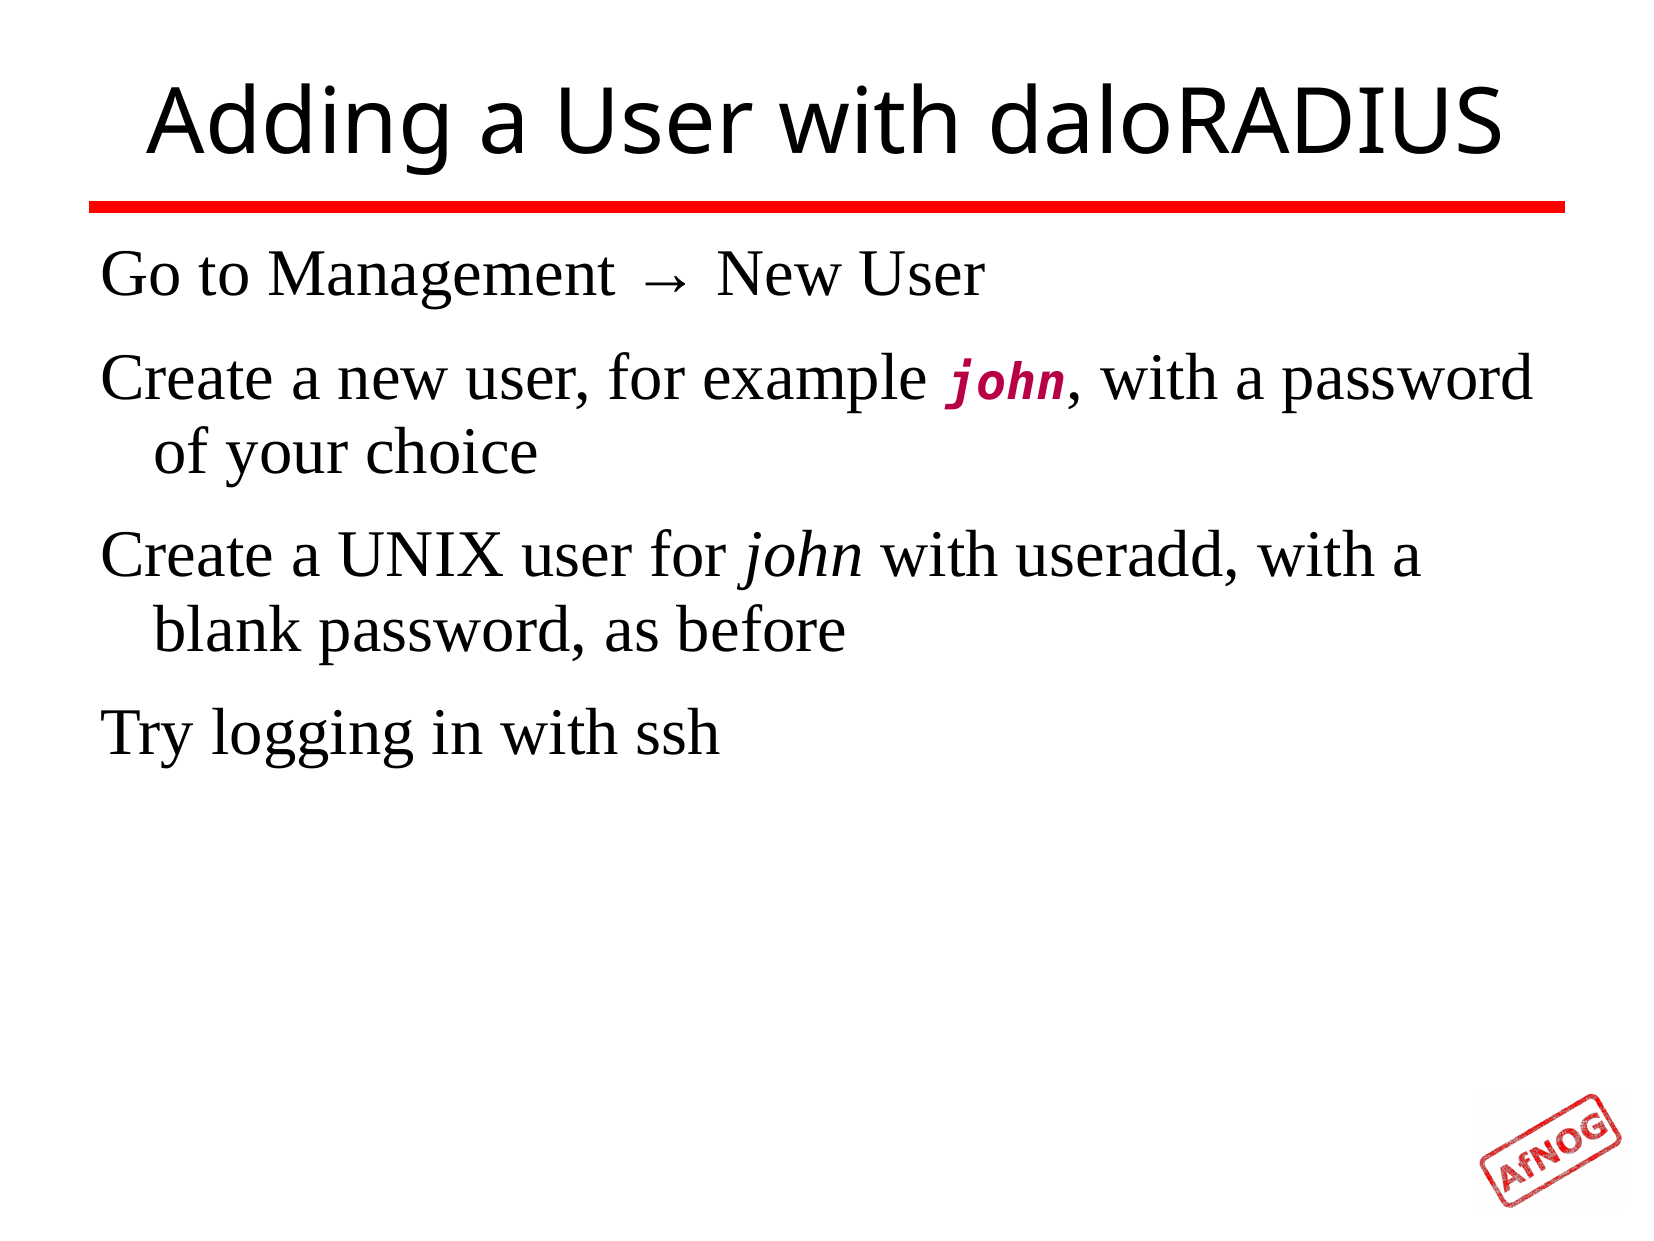

# Adding a User with daloRADIUS
Go to Management → New User
Create a new user, for example john, with a password of your choice
Create a UNIX user for john with useradd, with a blank password, as before
Try logging in with ssh